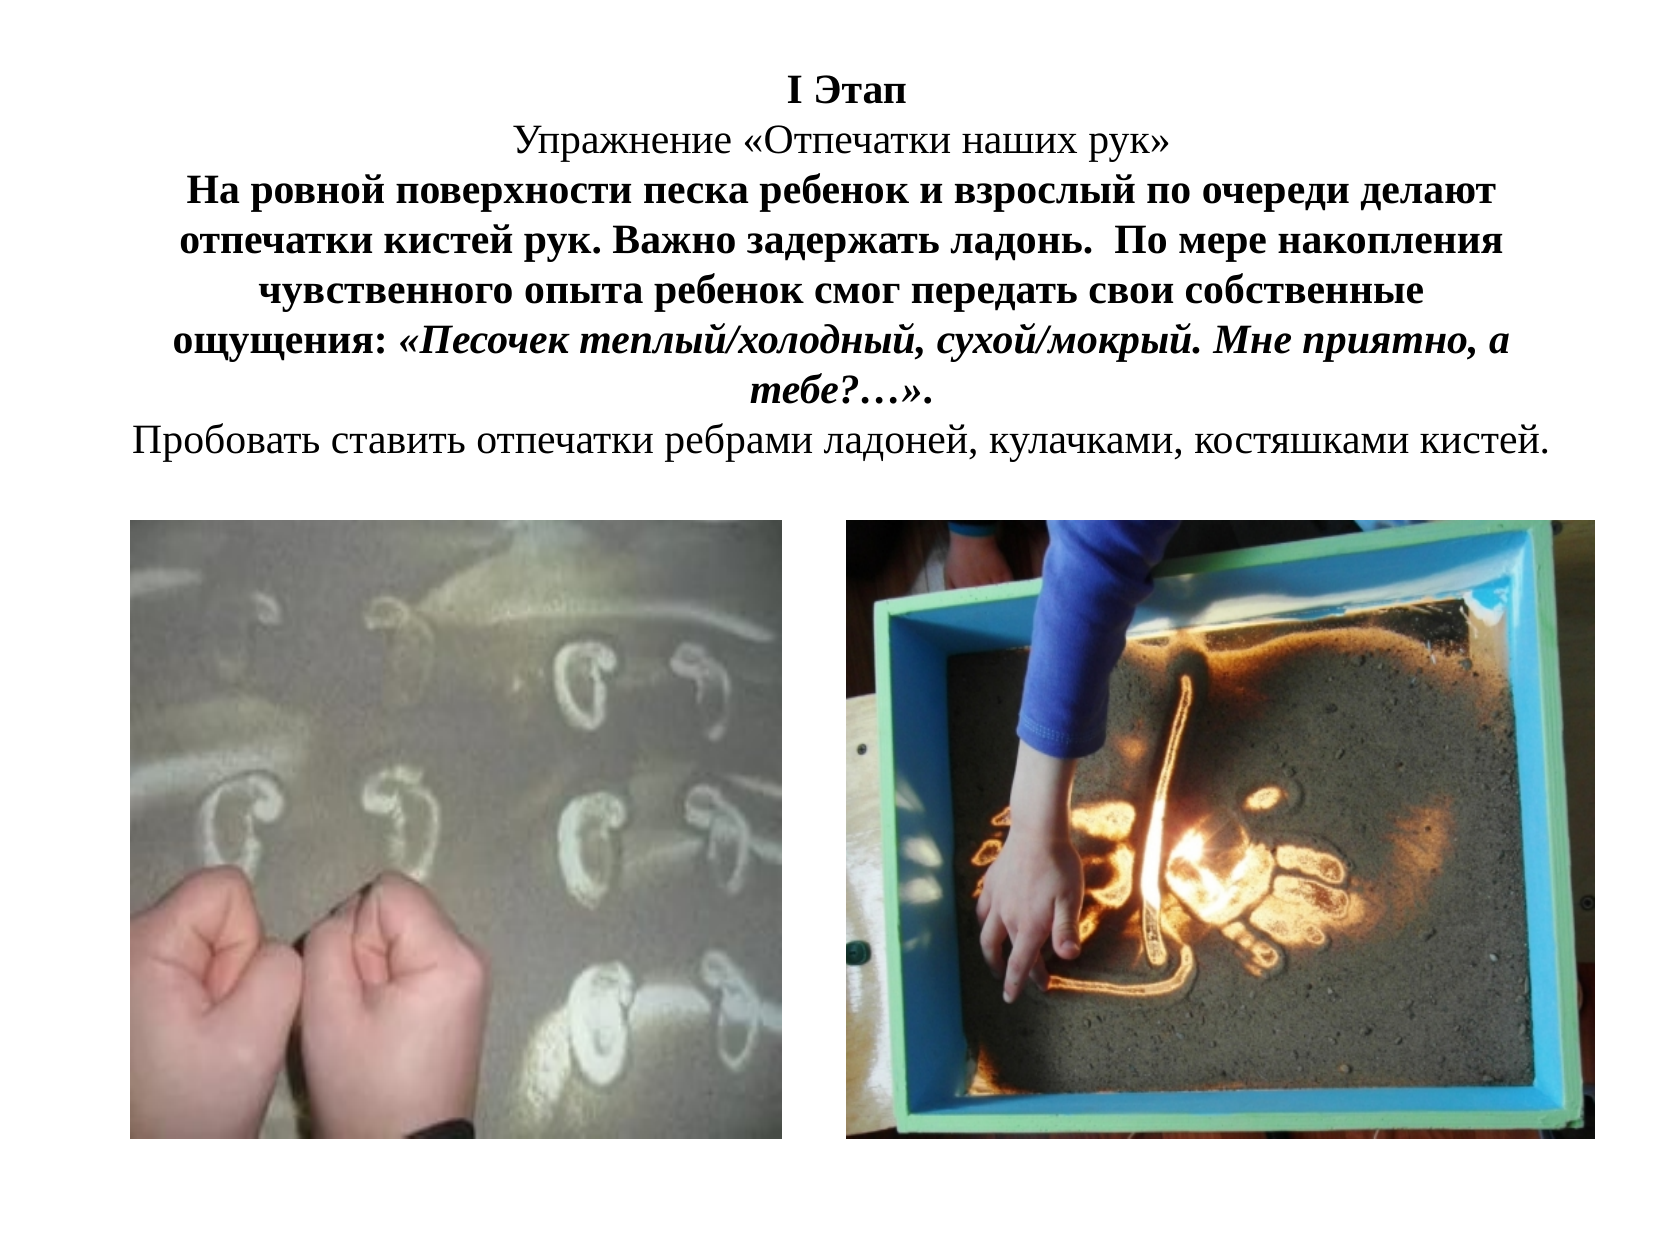

# I Этап Упражнение «Отпечатки наших рук» На ровной поверхности песка ребенок и взрослый по очереди делают отпечатки кистей рук. Важно задержать ладонь.  По мере накопления чувственного опыта ребенок смог передать свои собственные ощущения: «Песочек теплый/холодный, сухой/мокрый. Мне приятно, а тебе?…». Пробовать ставить отпечатки ребрами ладоней, кулачками, костяшками кистей.